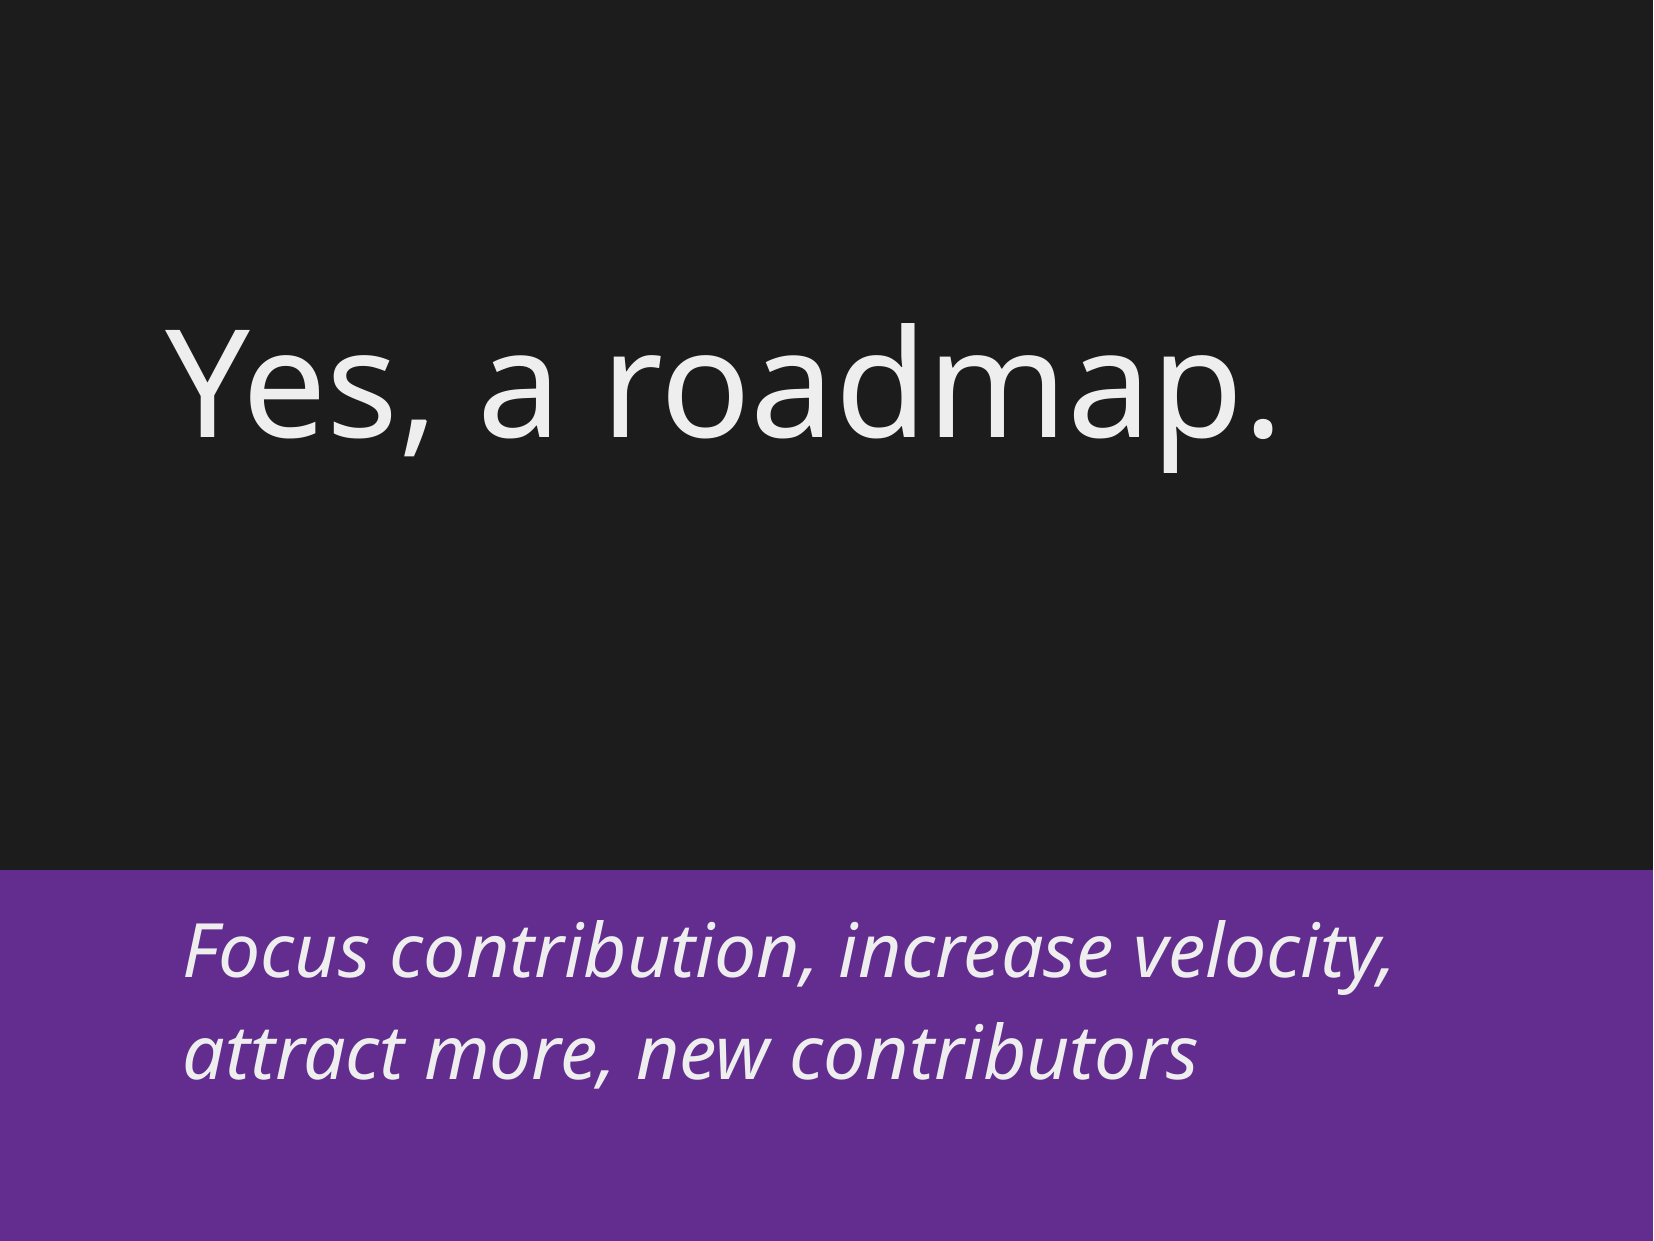

# Yes, a roadmap.
Focus contribution, increase velocity, attract more, new contributors